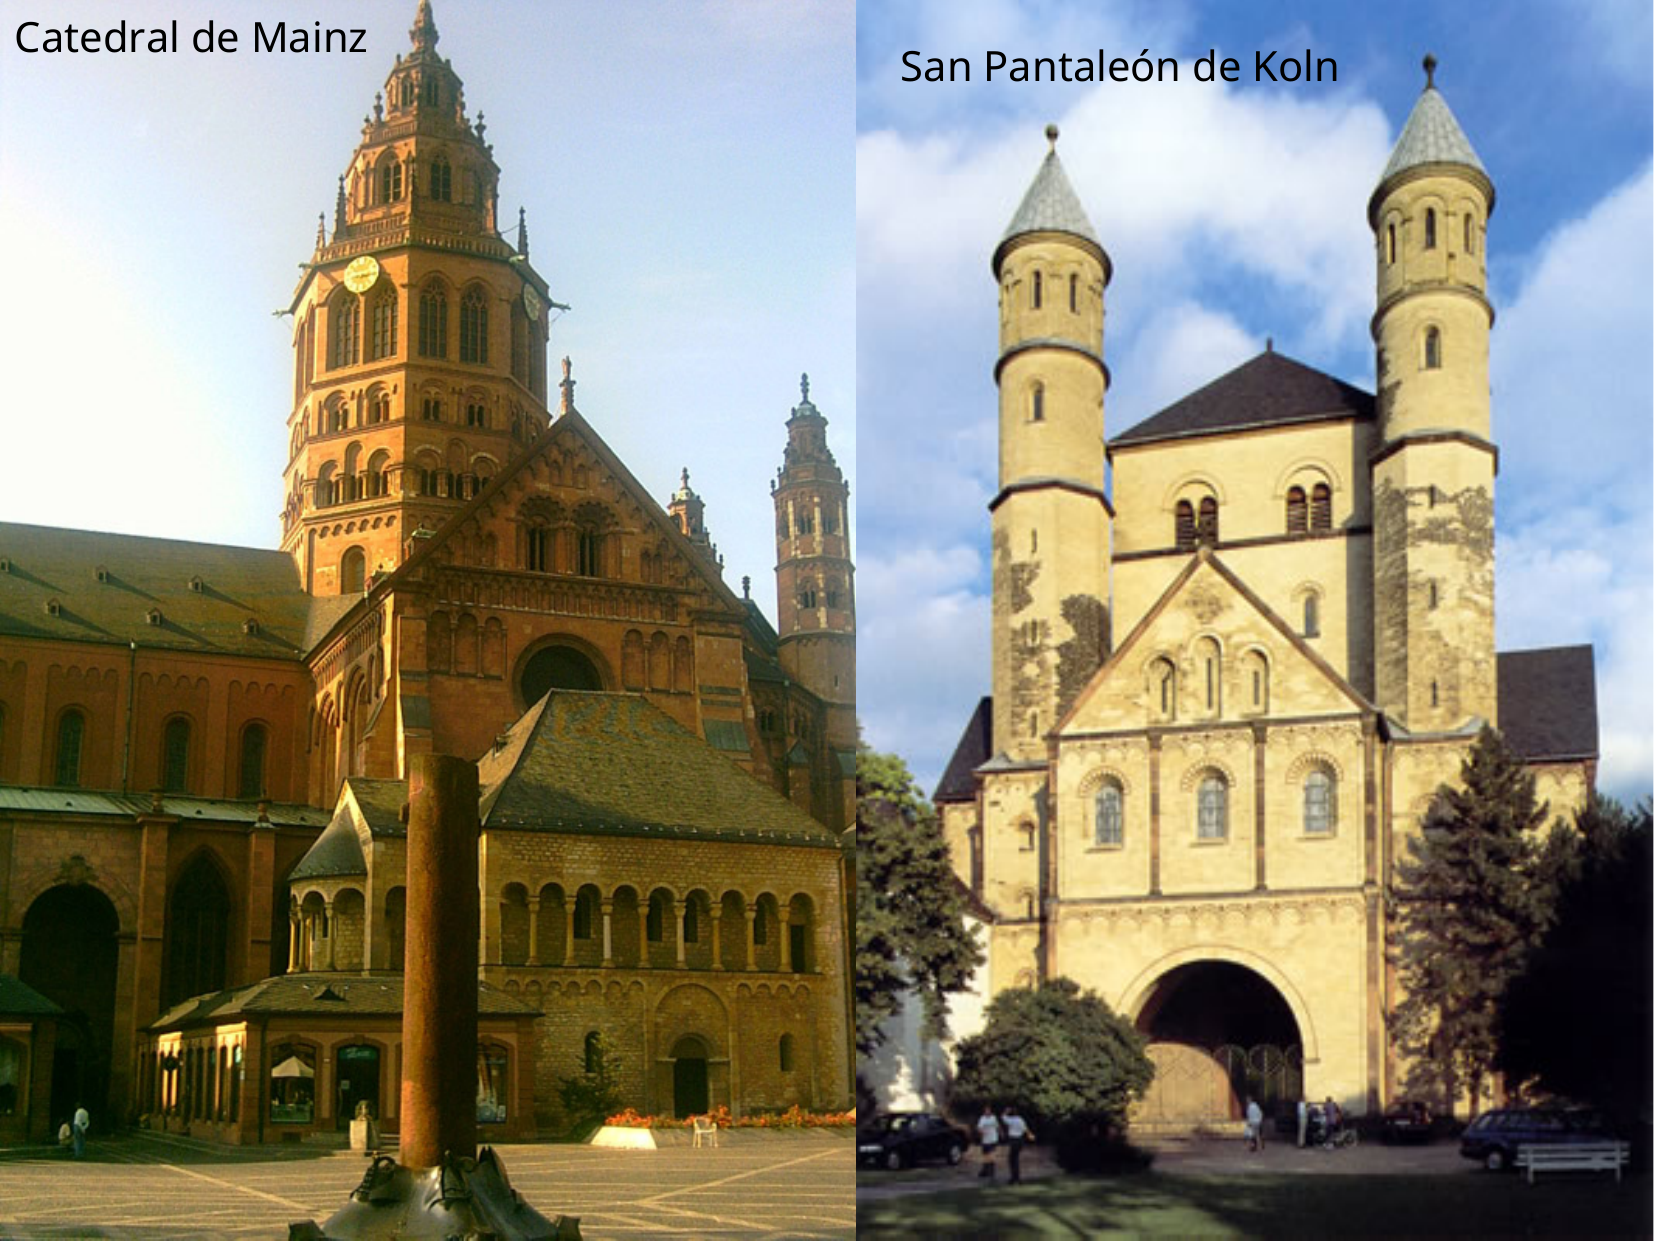

Catedral de Mainz
San Pantaleón de Koln